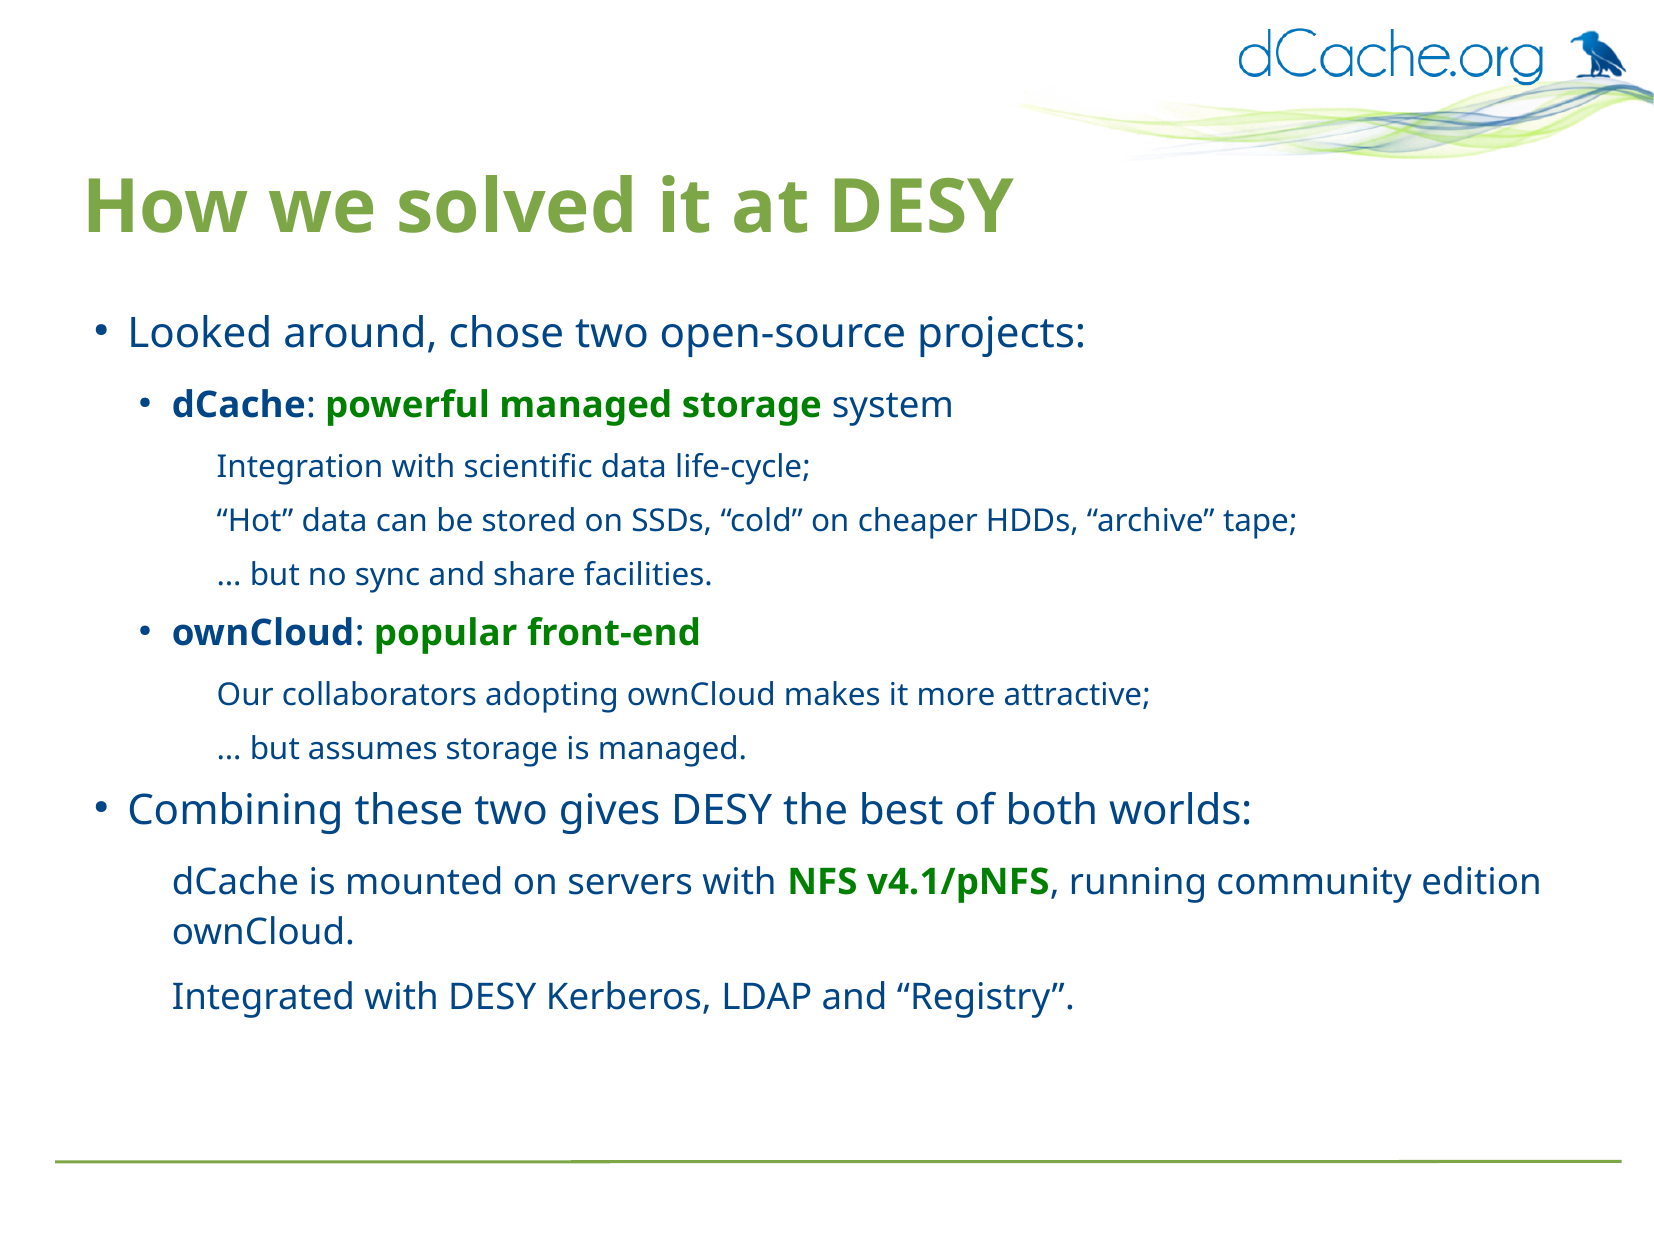

# How we solved it at DESY
Looked around, chose two open-source projects:
dCache: powerful managed storage system
Integration with scientific data life-cycle;
“Hot” data can be stored on SSDs, “cold” on cheaper HDDs, “archive” tape;
… but no sync and share facilities.
ownCloud: popular front-end
Our collaborators adopting ownCloud makes it more attractive;
… but assumes storage is managed.
Combining these two gives DESY the best of both worlds:
dCache is mounted on servers with NFS v4.1/pNFS, running community edition ownCloud.
Integrated with DESY Kerberos, LDAP and “Registry”.